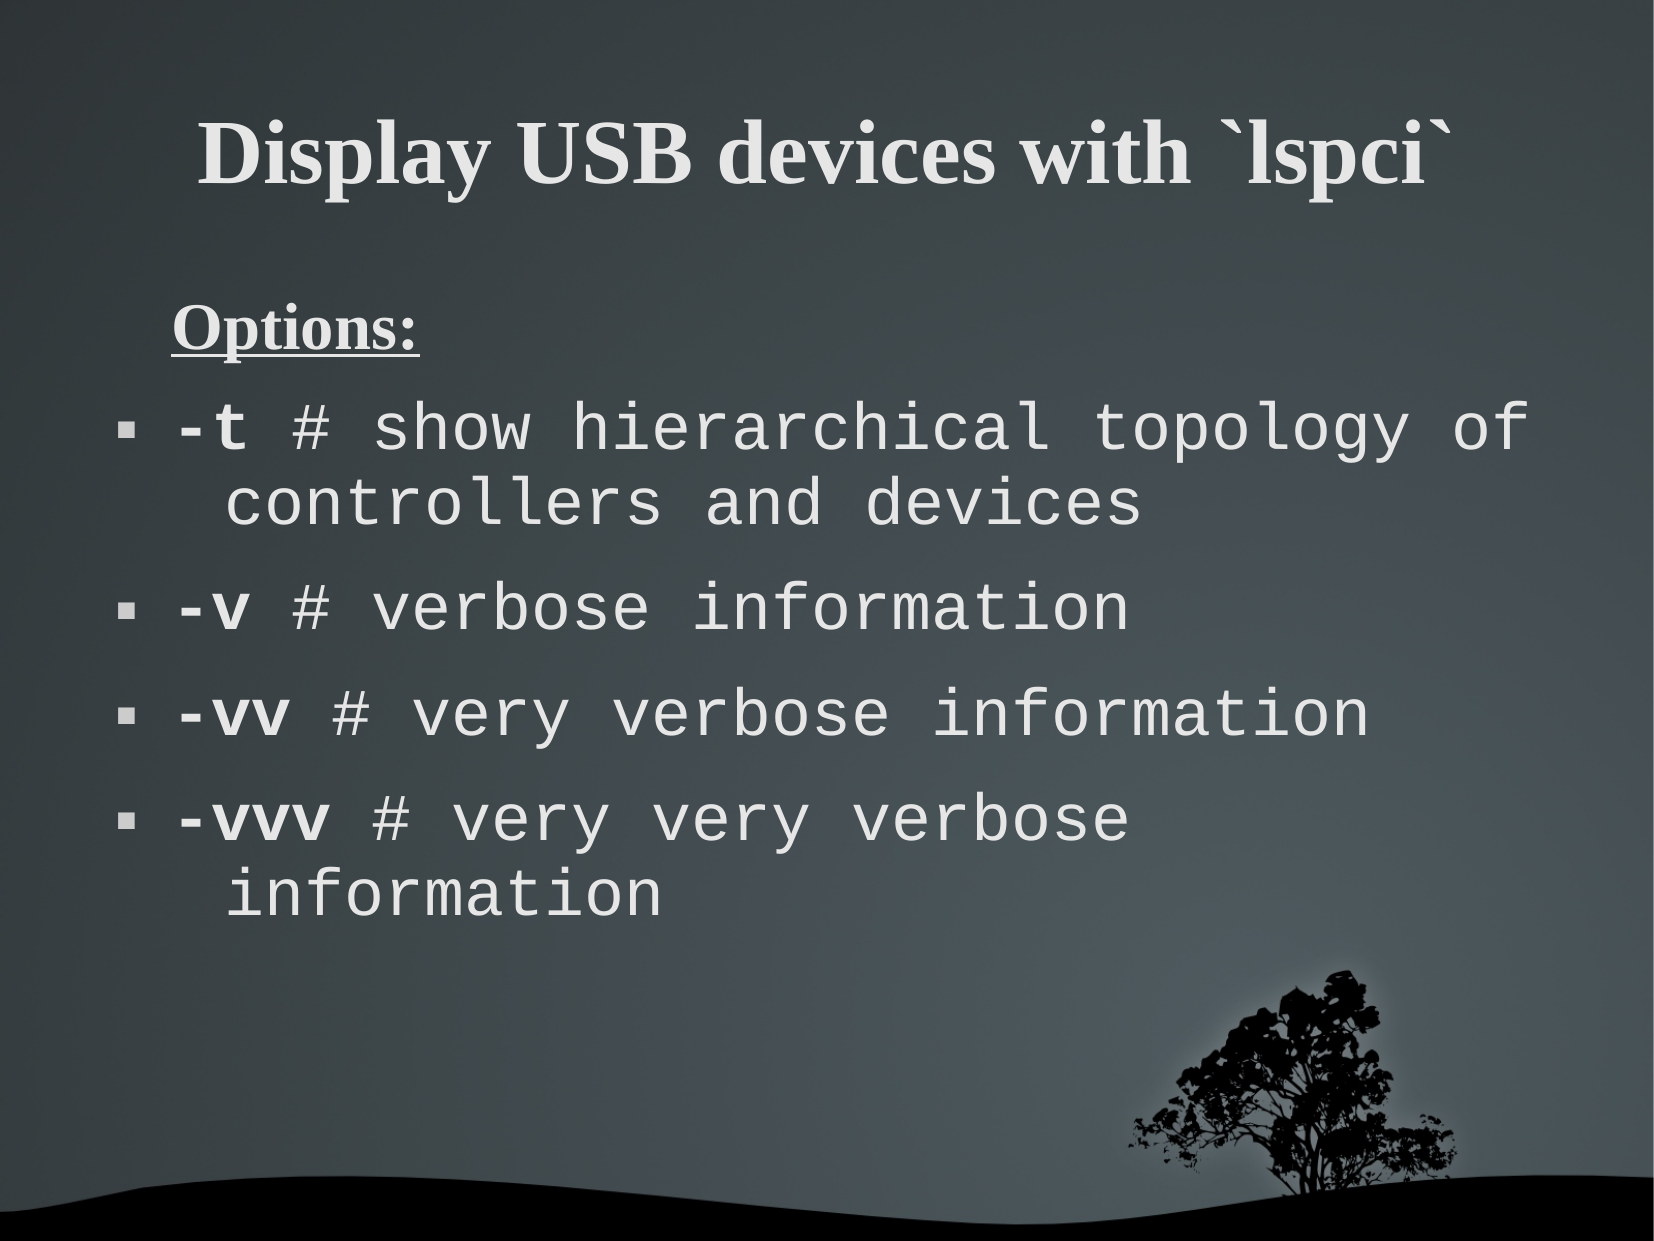

Display USB devices with `lspci`
# Options:
-t # show hierarchical topology of controllers and devices
-v # verbose information
-vv # very verbose information
-vvv # very very verbose information